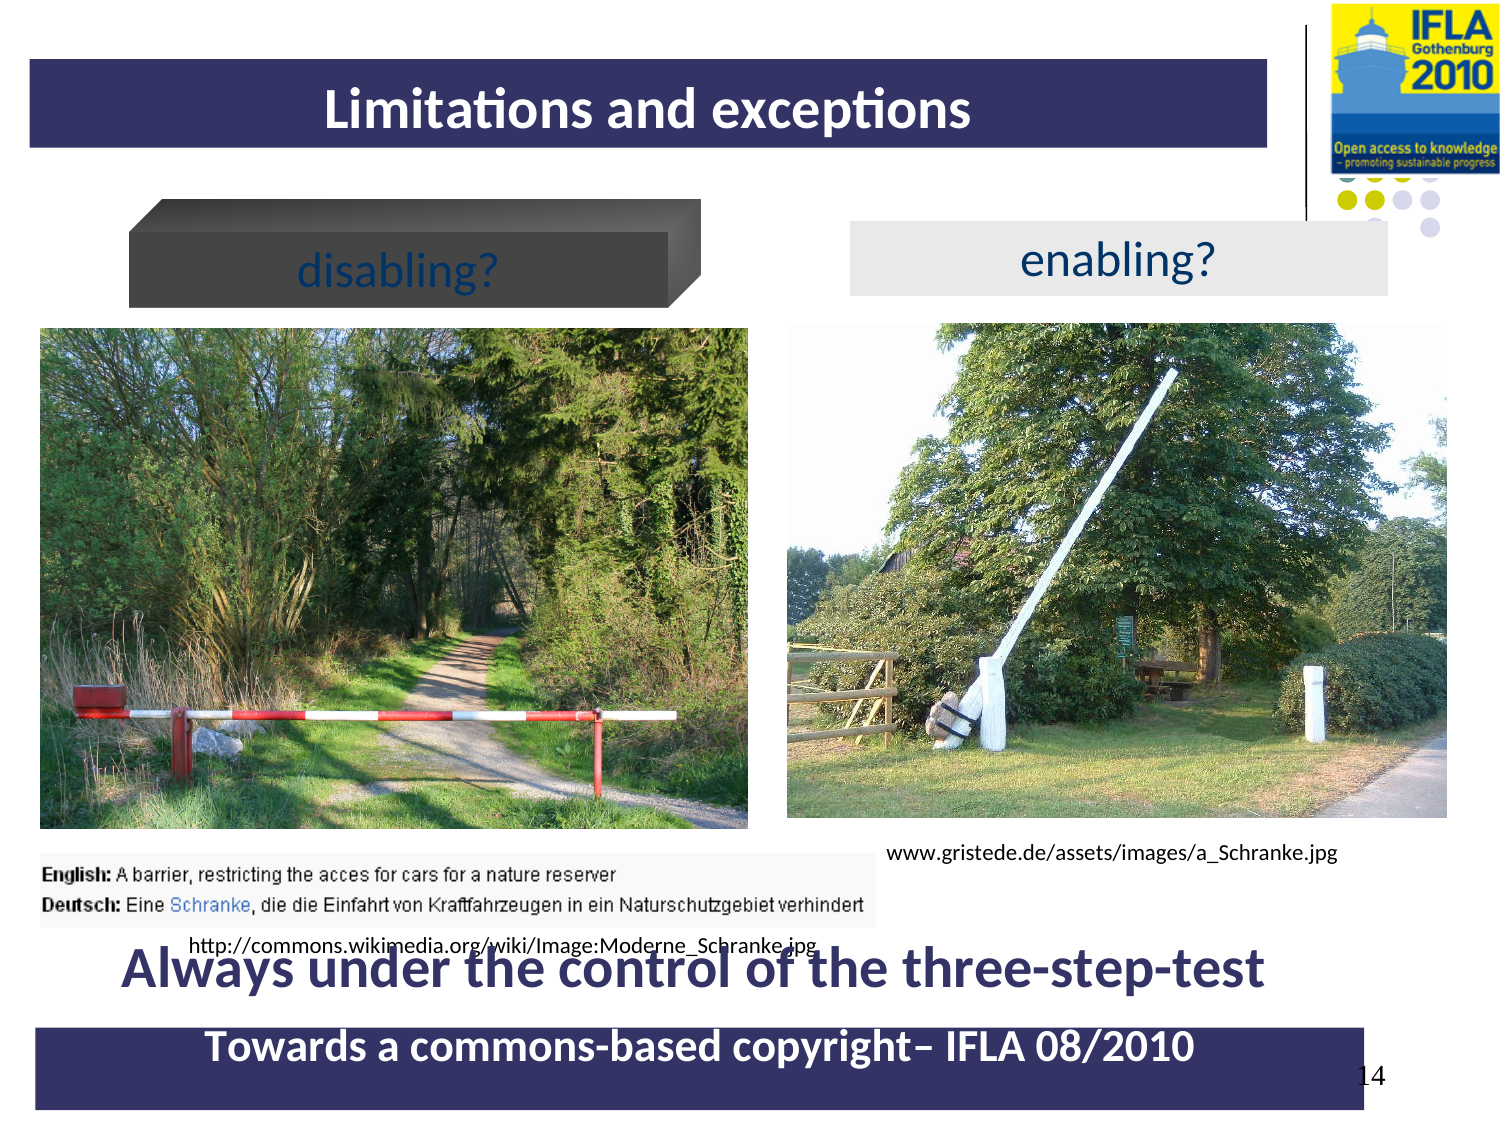

# Limitations and exceptions
enabling?
disabling?
www.gristede.de/assets/images/a_Schranke.jpg
Always under the control of the three-step-test
http://commons.wikimedia.org/wiki/Image:Moderne_Schranke.jpg